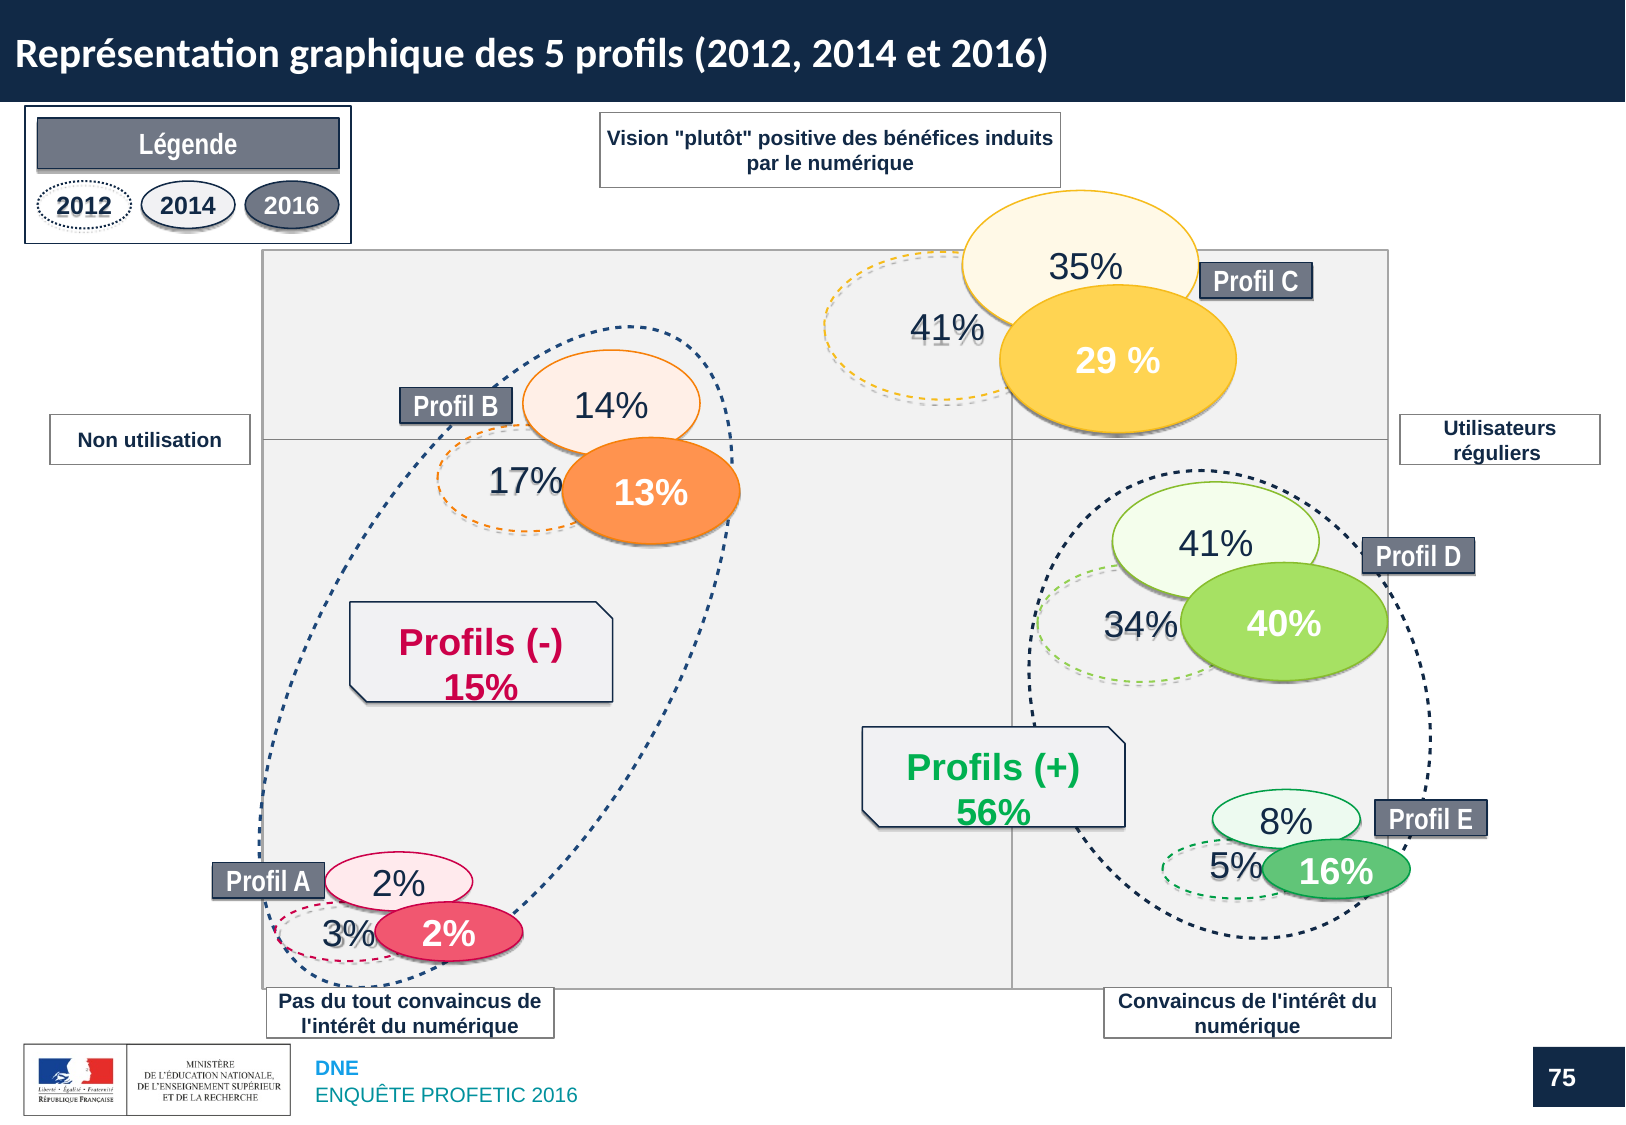

# Représentation graphique des 5 profils (2012, 2014 et 2016)
Vision "plutôt" positive des bénéfices induits par le numérique
Légende
2012
2014
2016
 35%
 41%
Profil C
29 %
14%
Profil B
Non utilisation
Utilisateurs réguliers
17%
13%
41%
Profil D
40%
34%
Profils (-)
15%
Profils (+)
56%
8%
Profil E
5%
16%
2%
Profil A
3%
2%
Pas du tout convaincus de l'intérêt du numérique
Convaincus de l'intérêt du numérique